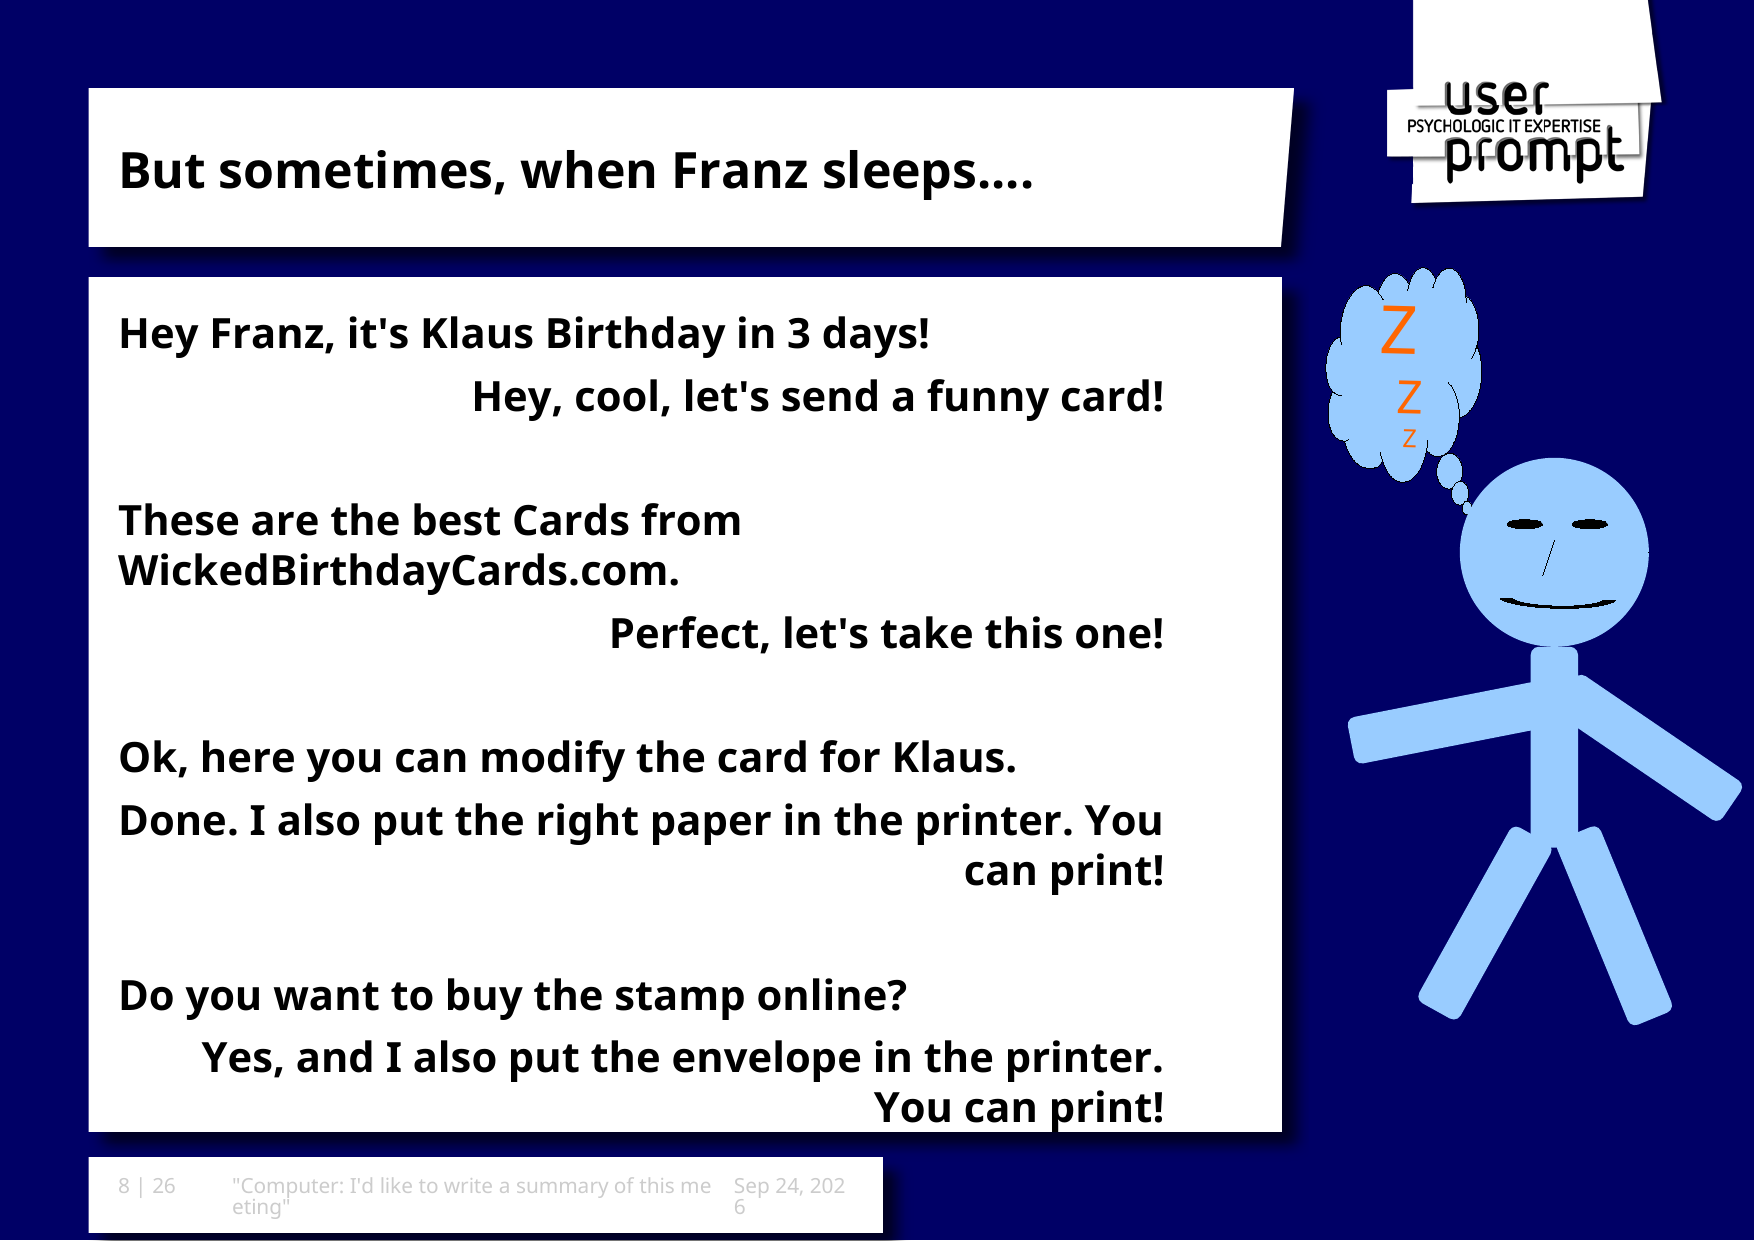

# But sometimes, when Franz sleeps....
Z
 Z
 Z
Hey Franz, it's Klaus Birthday in 3 days!
Hey, cool, let's send a funny card!
These are the best Cards from WickedBirthdayCards.com.
Perfect, let's take this one!
Ok, here you can modify the card for Klaus.
Done. I also put the right paper in the printer. You can print!
Do you want to buy the stamp online?
 Yes, and I also put the envelope in the printer. You can print!
8
"Computer: I'd like to write a summary of this meeting"